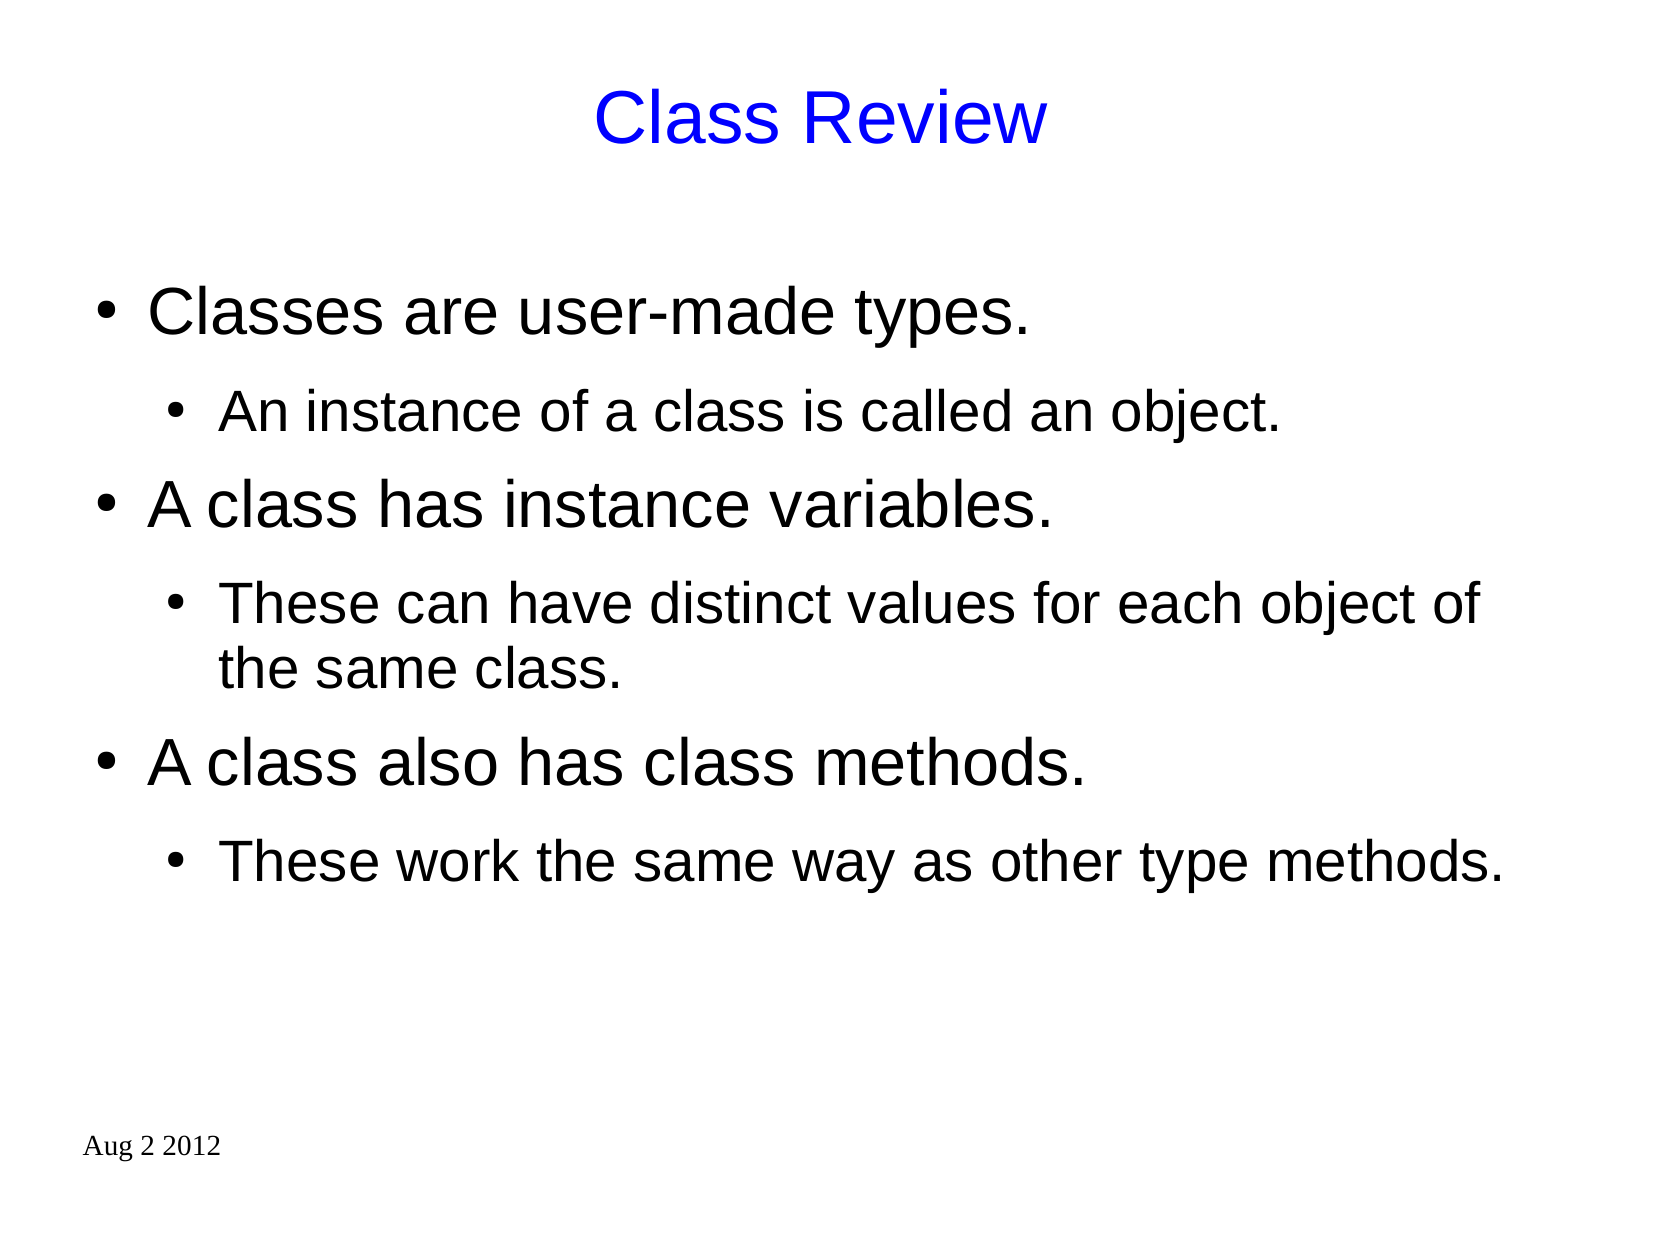

# Class Review
Classes are user-made types.
An instance of a class is called an object.
A class has instance variables.
These can have distinct values for each object of the same class.
A class also has class methods.
These work the same way as other type methods.
Aug 2 2012